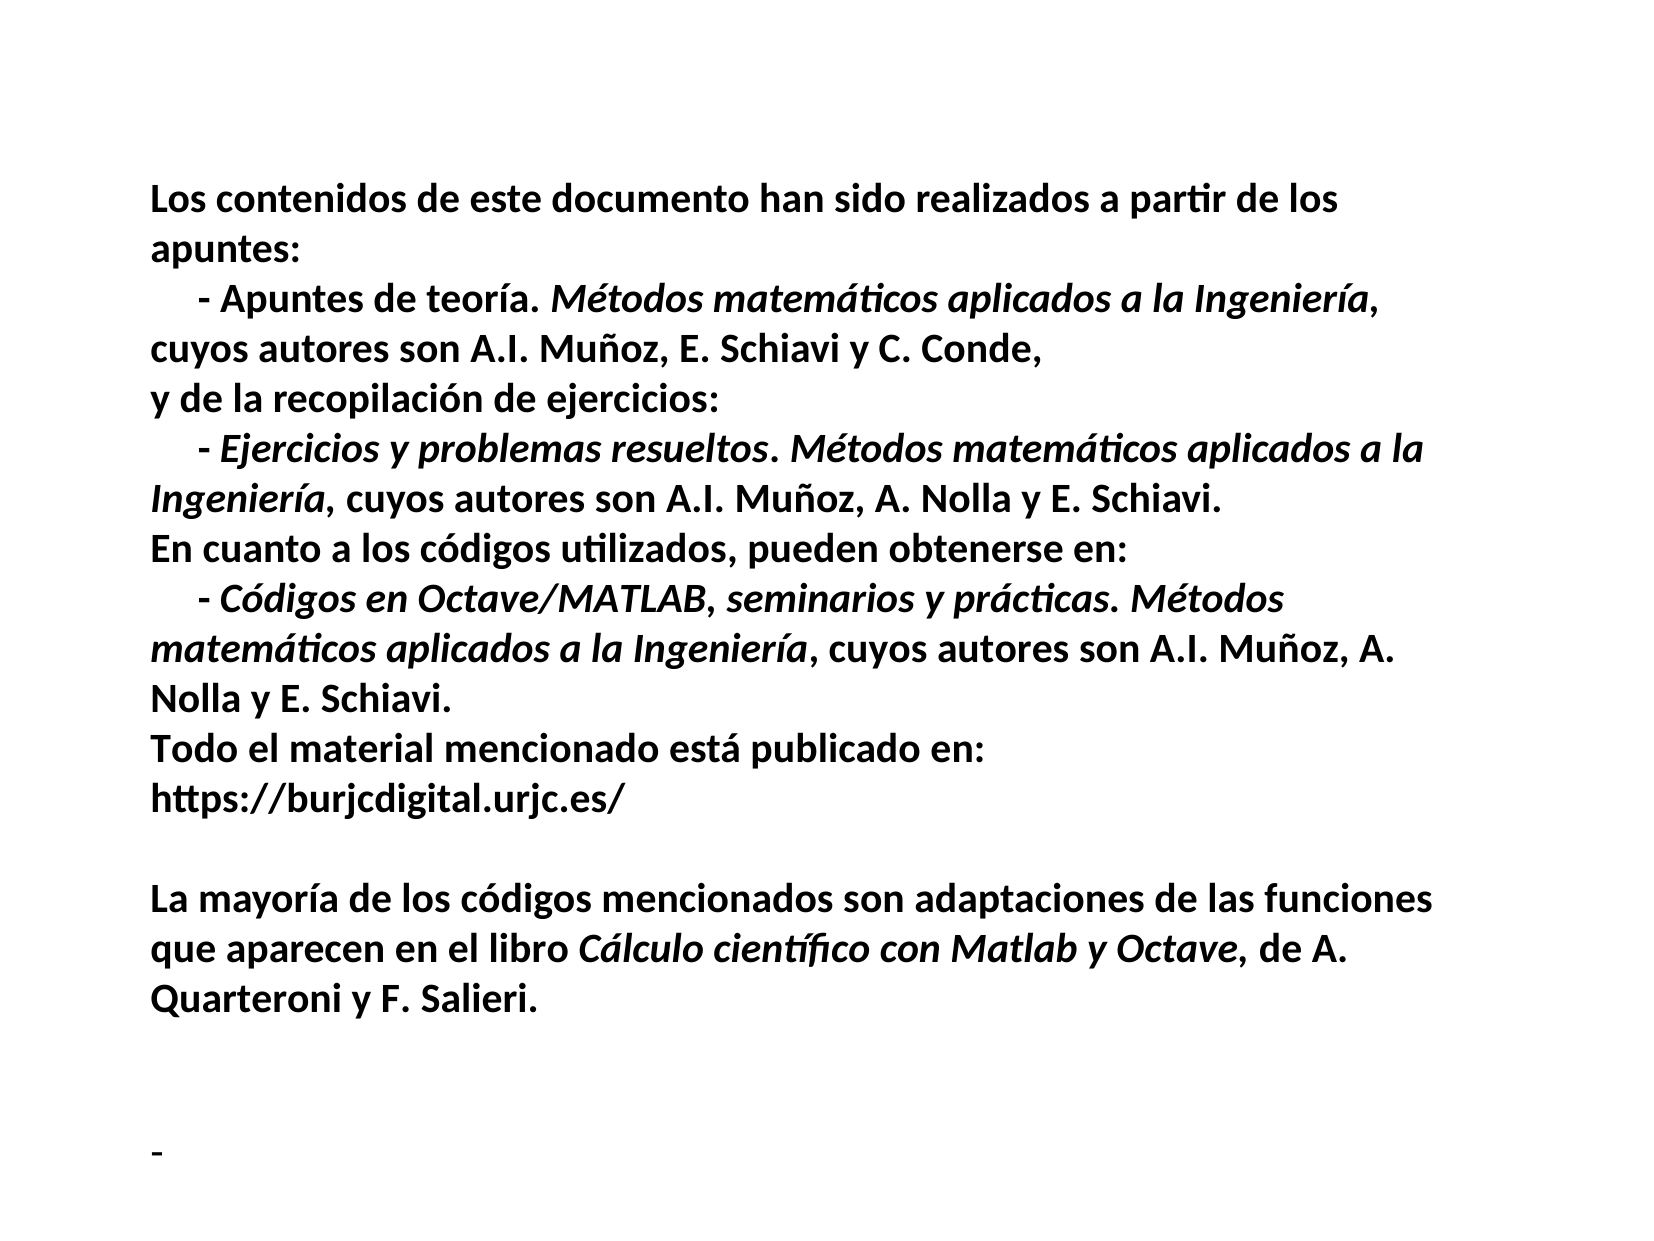

Los contenidos de este documento han sido realizados a partir de los apuntes:
 - Apuntes de teoría. Métodos matemáticos aplicados a la Ingeniería, cuyos autores son A.I. Muñoz, E. Schiavi y C. Conde,
y de la recopilación de ejercicios:
 - Ejercicios y problemas resueltos. Métodos matemáticos aplicados a la Ingeniería, cuyos autores son A.I. Muñoz, A. Nolla y E. Schiavi.
En cuanto a los códigos utilizados, pueden obtenerse en:
 - Códigos en Octave/MATLAB, seminarios y prácticas. Métodos matemáticos aplicados a la Ingeniería, cuyos autores son A.I. Muñoz, A. Nolla y E. Schiavi.
Todo el material mencionado está publicado en: https://burjcdigital.urjc.es/
La mayoría de los códigos mencionados son adaptaciones de las funciones que aparecen en el libro Cálculo científico con Matlab y Octave, de A. Quarteroni y F. Salieri.